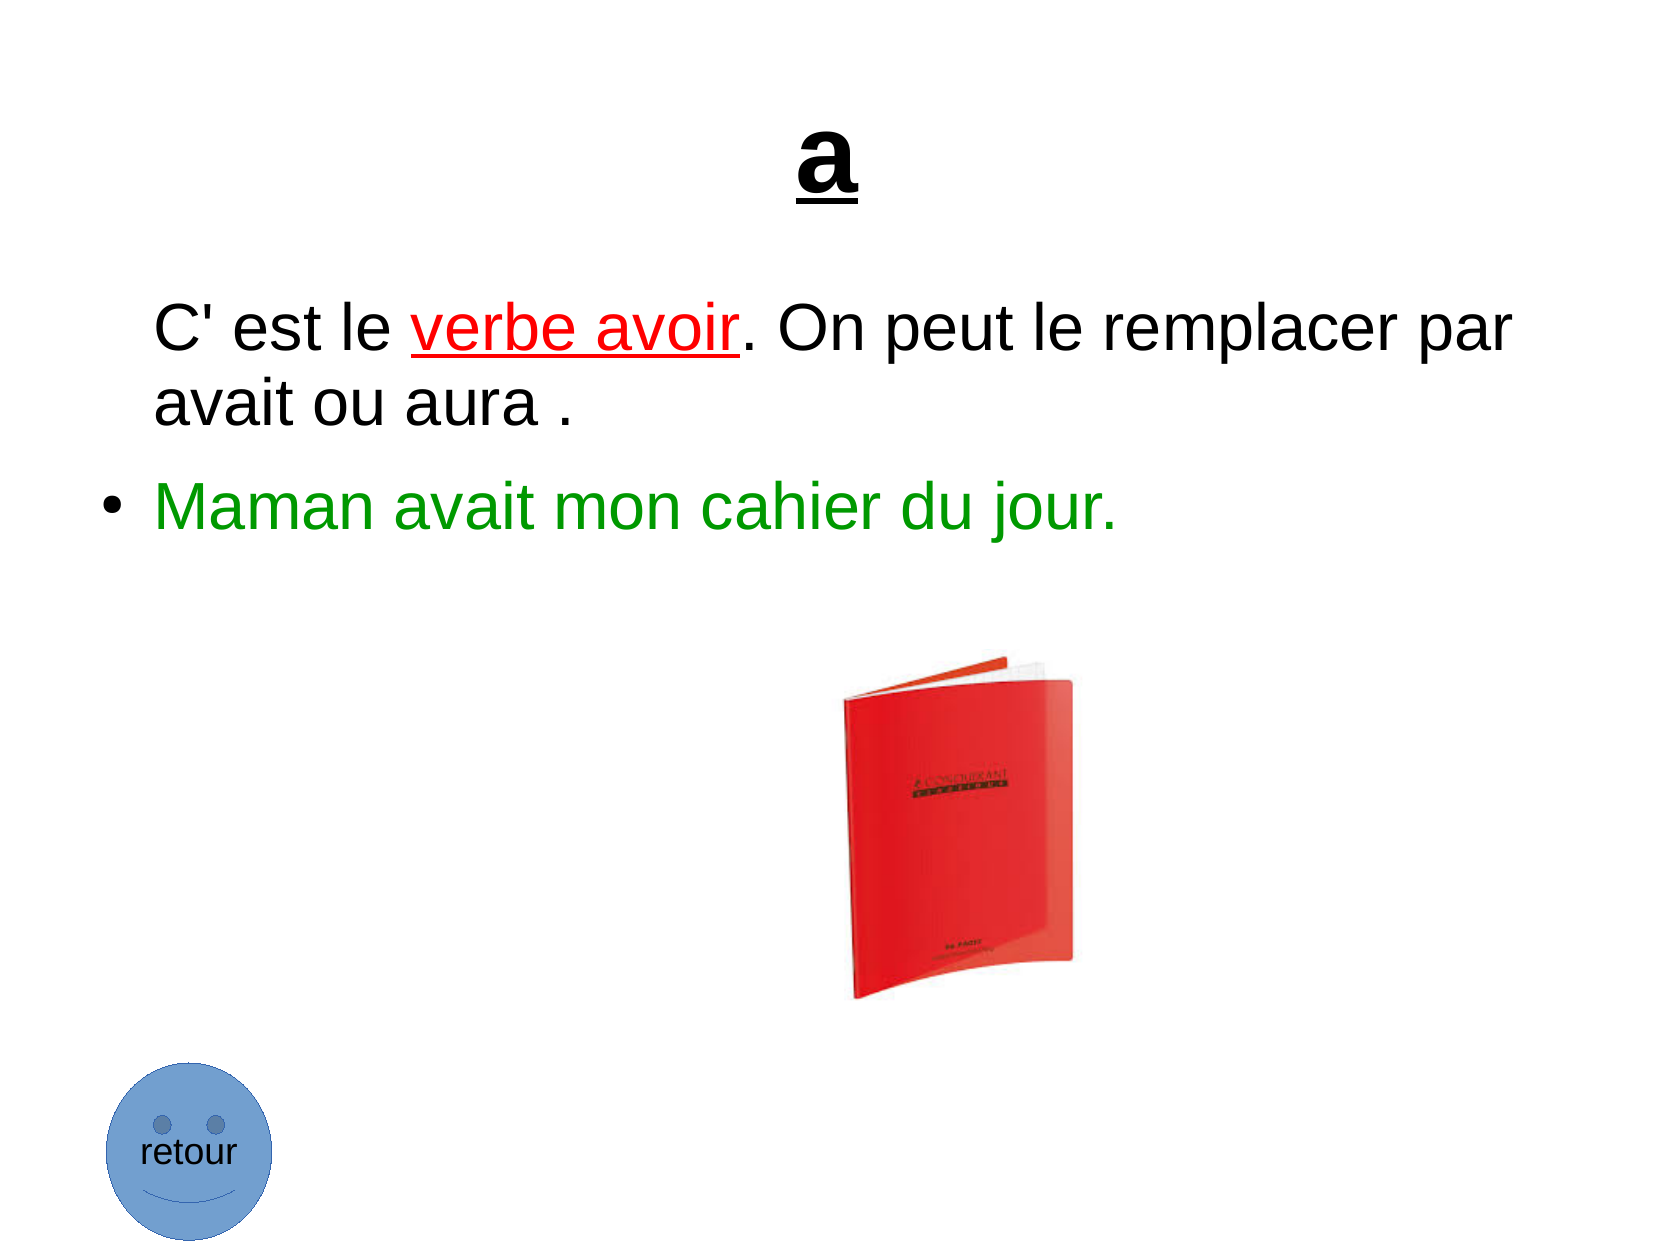

# a
C' est le verbe avoir. On peut le remplacer par avait ou aura .
Maman avait mon cahier du jour.
retour